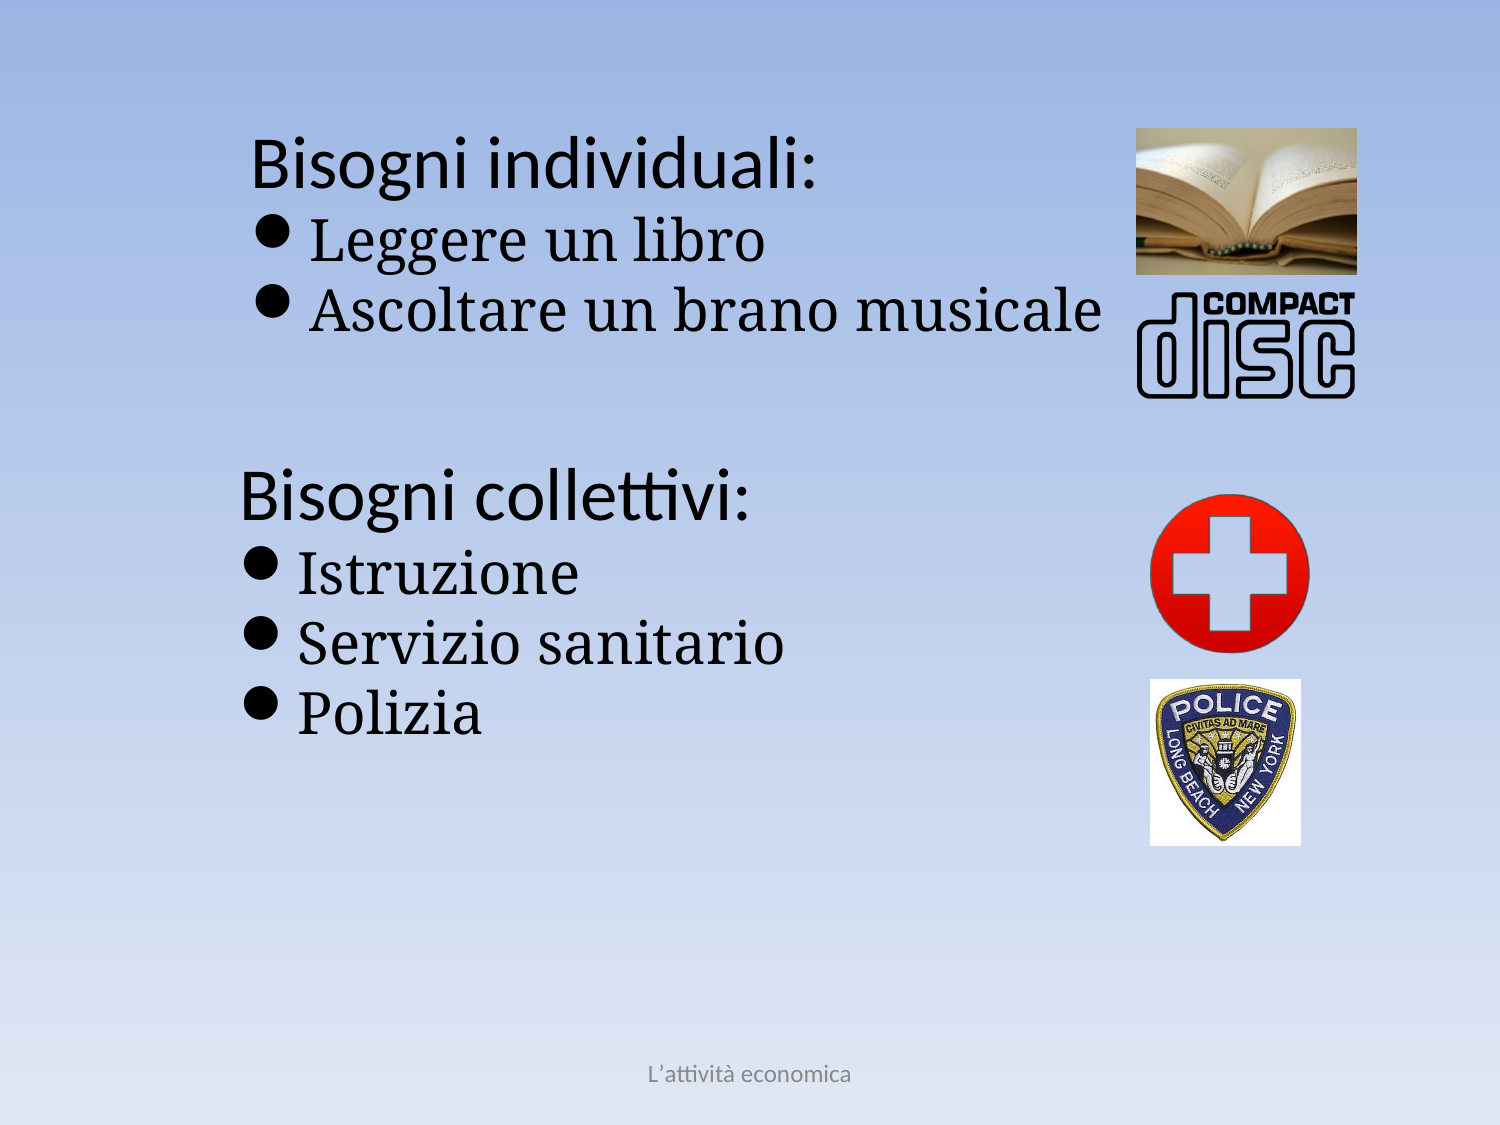

Bisogni individuali:
Leggere un libro
Ascoltare un brano musicale
Bisogni collettivi:
Istruzione
Servizio sanitario
Polizia
L’attività economica